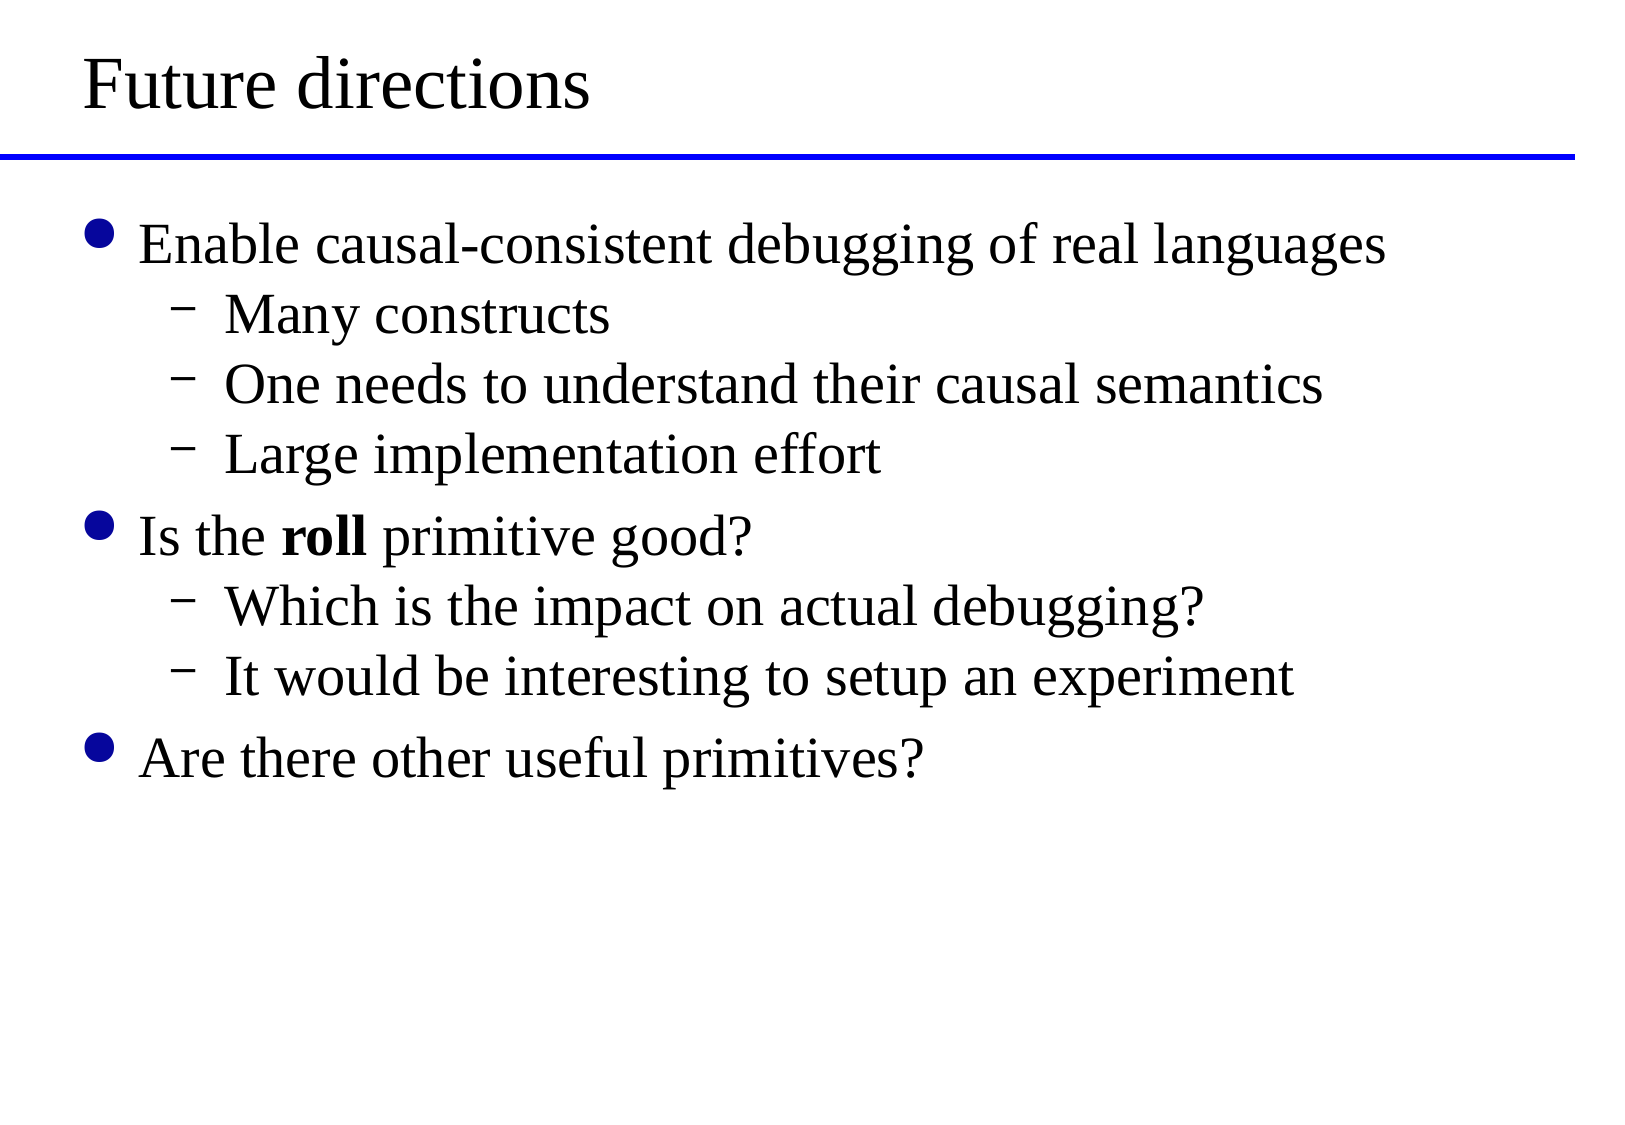

# Future directions
Enable causal-consistent debugging of real languages
Many constructs
One needs to understand their causal semantics
Large implementation effort
Is the roll primitive good?
Which is the impact on actual debugging?
It would be interesting to setup an experiment
Are there other useful primitives?